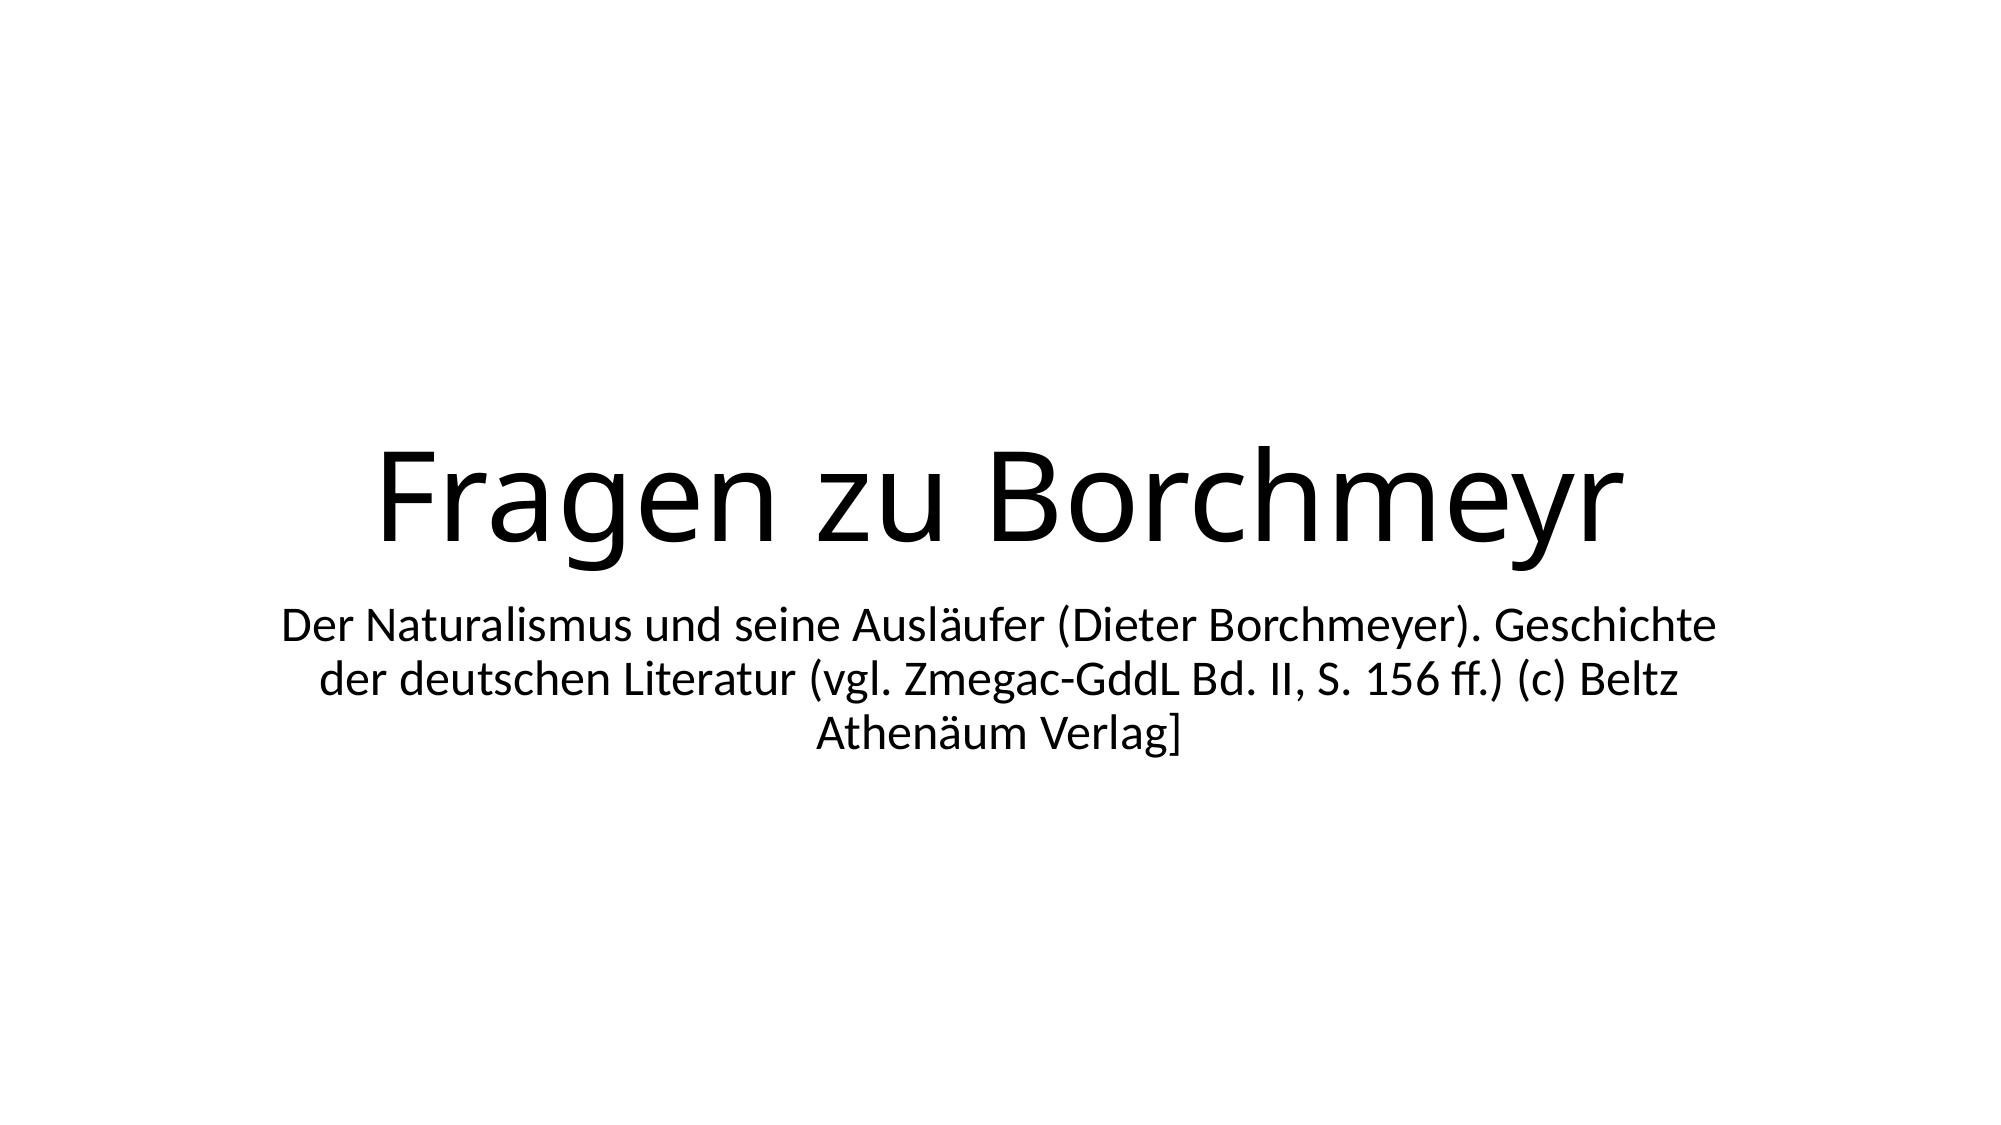

# Fragen zu Borchmeyr
Der Naturalismus und seine Ausläufer (Dieter Borchmeyer). Geschichte der deutschen Literatur (vgl. Zmegac-GddL Bd. II, S. 156 ff.) (c) Beltz Athenäum Verlag]